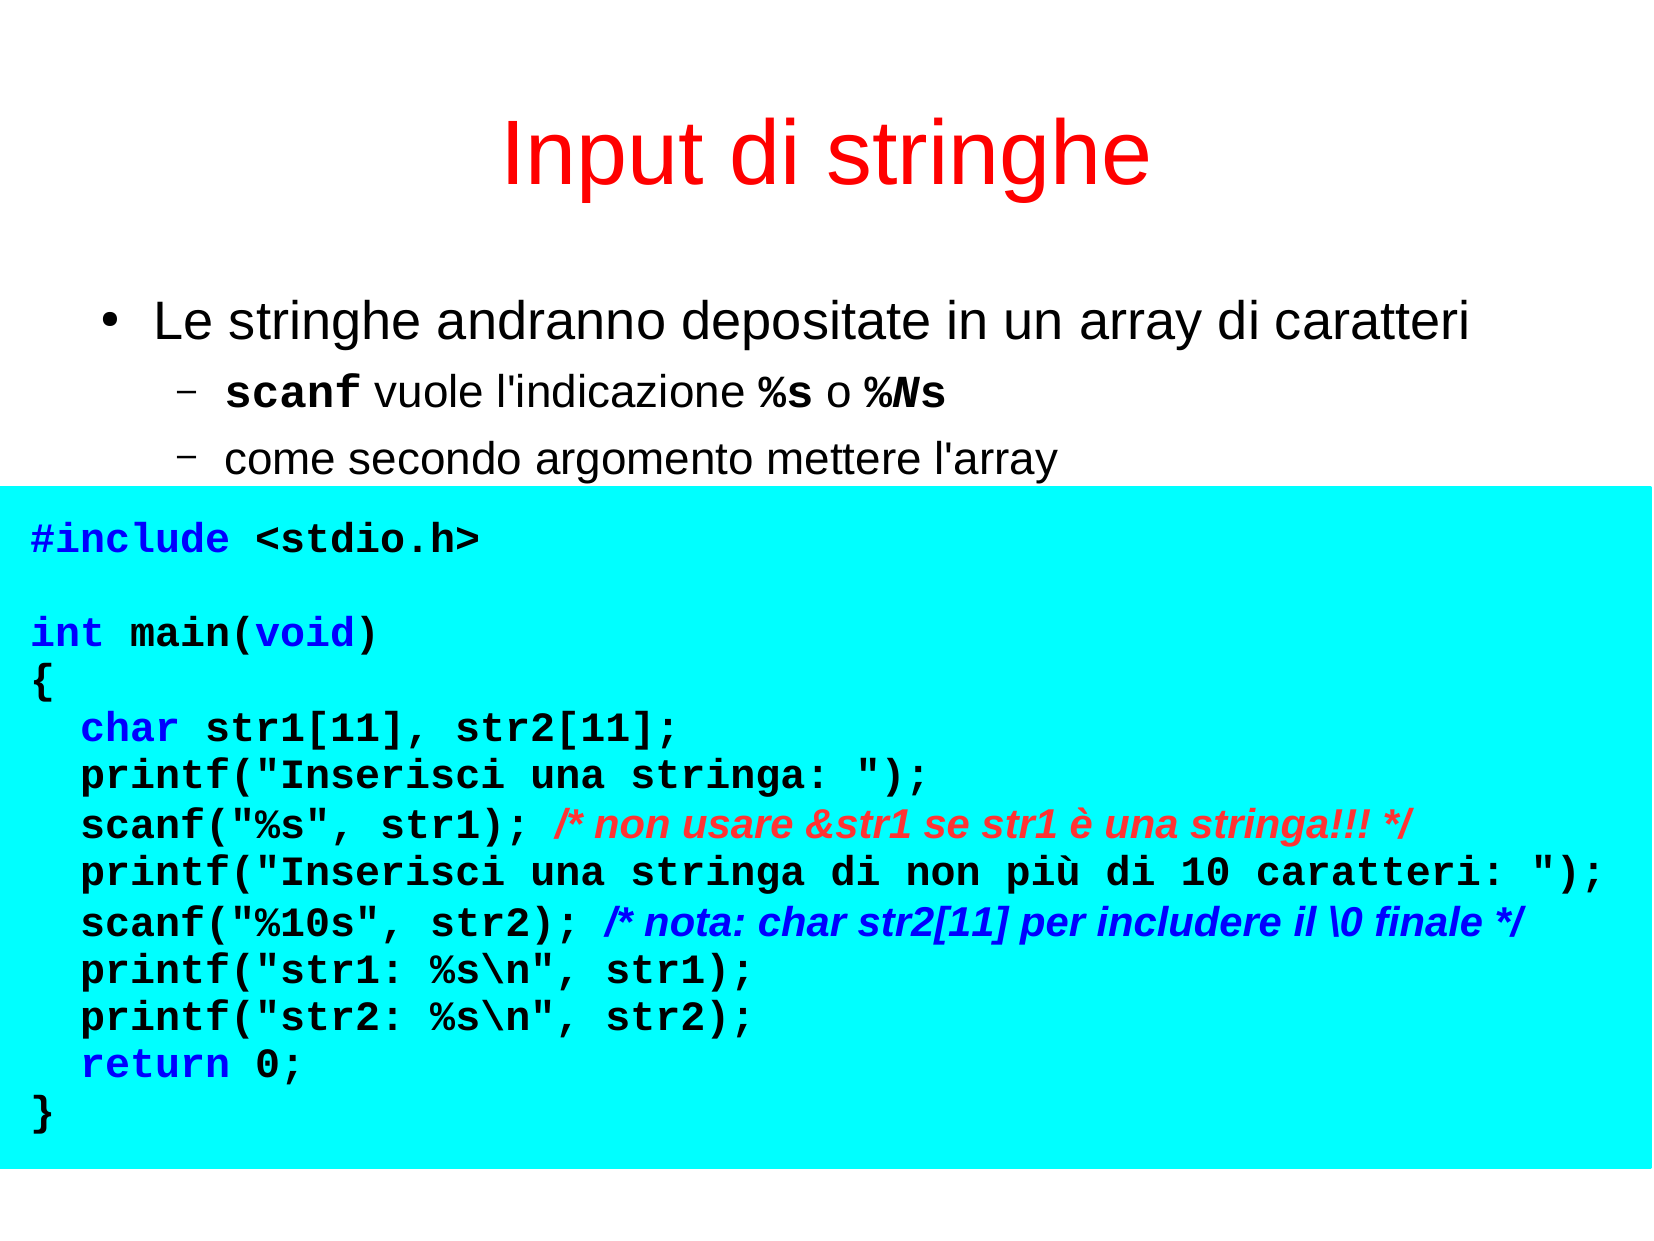

# Input di stringhe
Le stringhe andranno depositate in un array di caratteri
scanf vuole l'indicazione %s o %Ns
come secondo argomento mettere l'array
#include <stdio.h>
int main(void)
{
 char str1[11], str2[11];
 printf("Inserisci una stringa: ");
 scanf("%s", str1); /* non usare &str1 se str1 è una stringa!!! */
 printf("Inserisci una stringa di non più di 10 caratteri: ");
 scanf("%10s", str2); /* nota: char str2[11] per includere il \0 finale */
 printf("str1: %s\n", str1);
 printf("str2: %s\n", str2);
 return 0;
}
Linguaggio C - puntatori
35